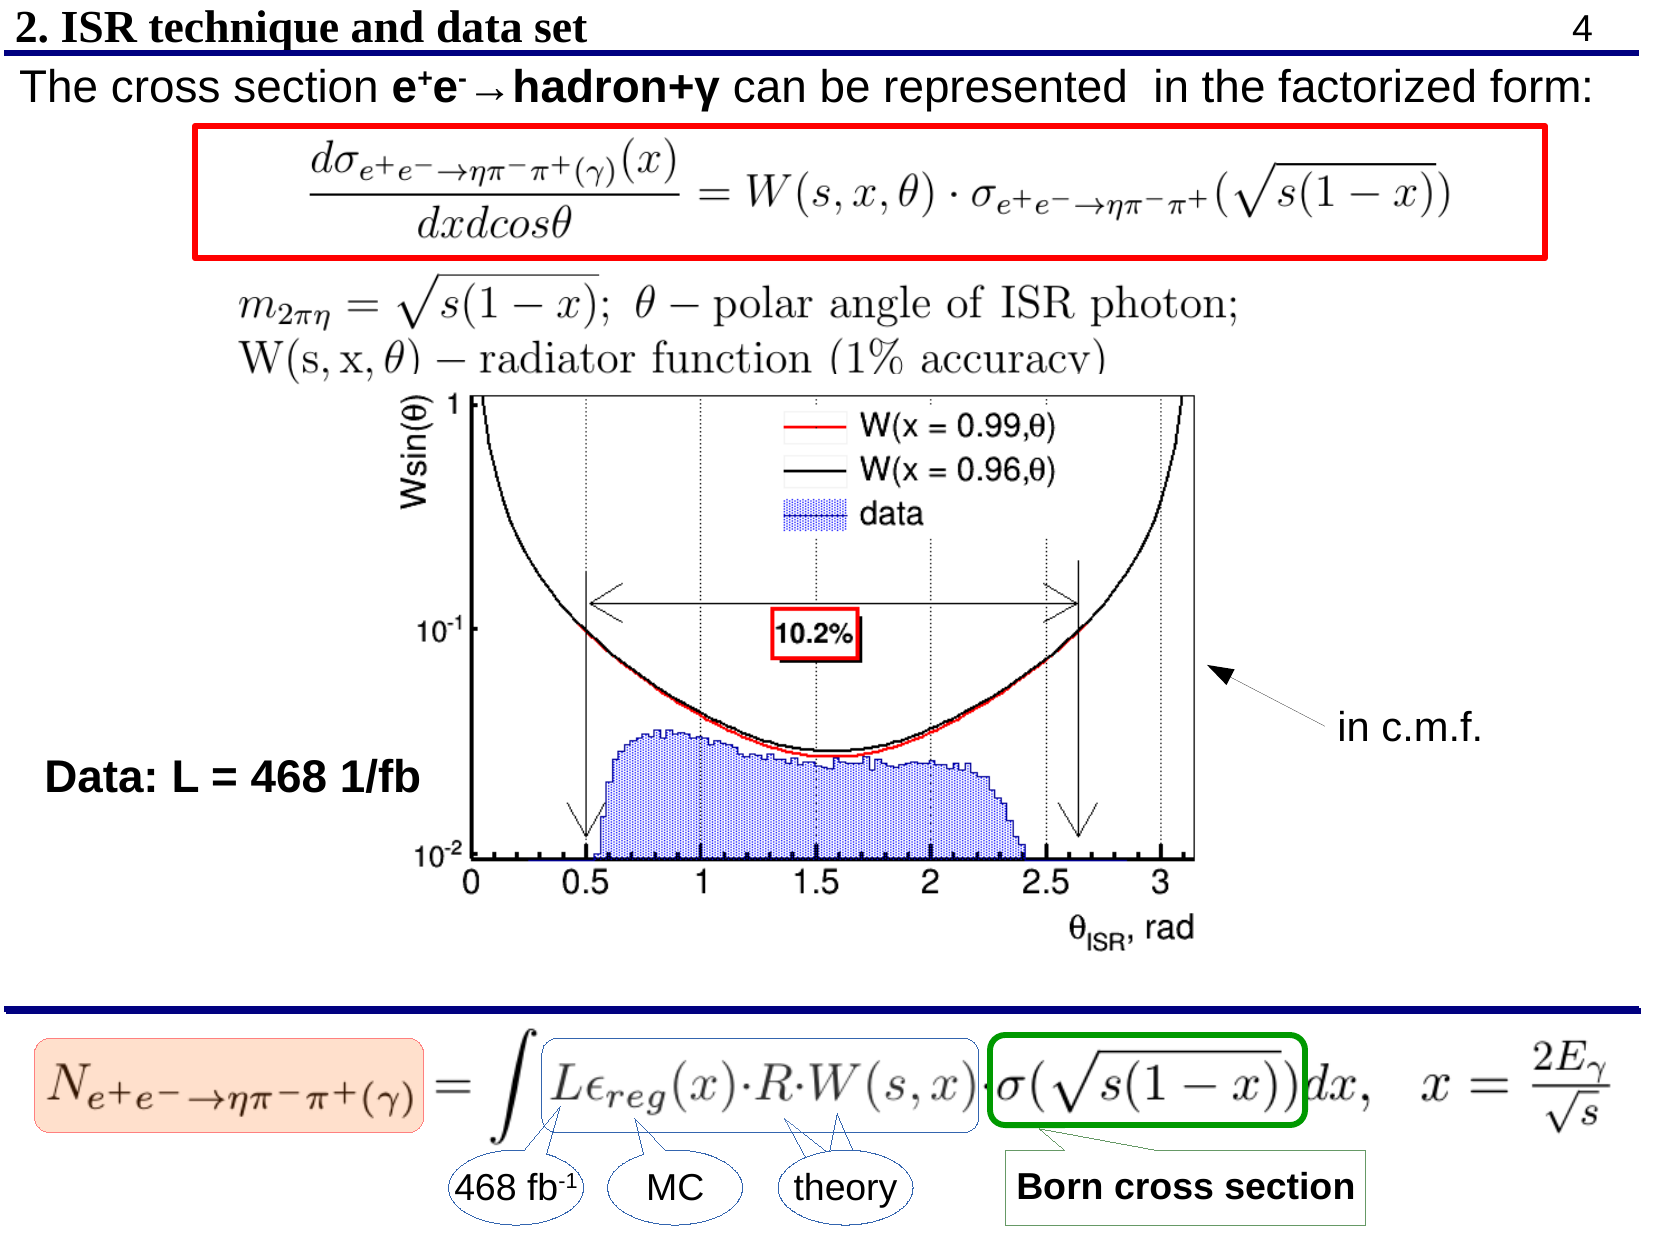

4
2. ISR technique and data set
The cross section e+e-→hadron+γ can be represented in the factorized form:
in c.m.f.
Data: L = 468 1/fb
Cечение процесса e+e-→Xγ м.б. представлено в факторизованном виде:
468 fb-1
MC
theory
Born cross section